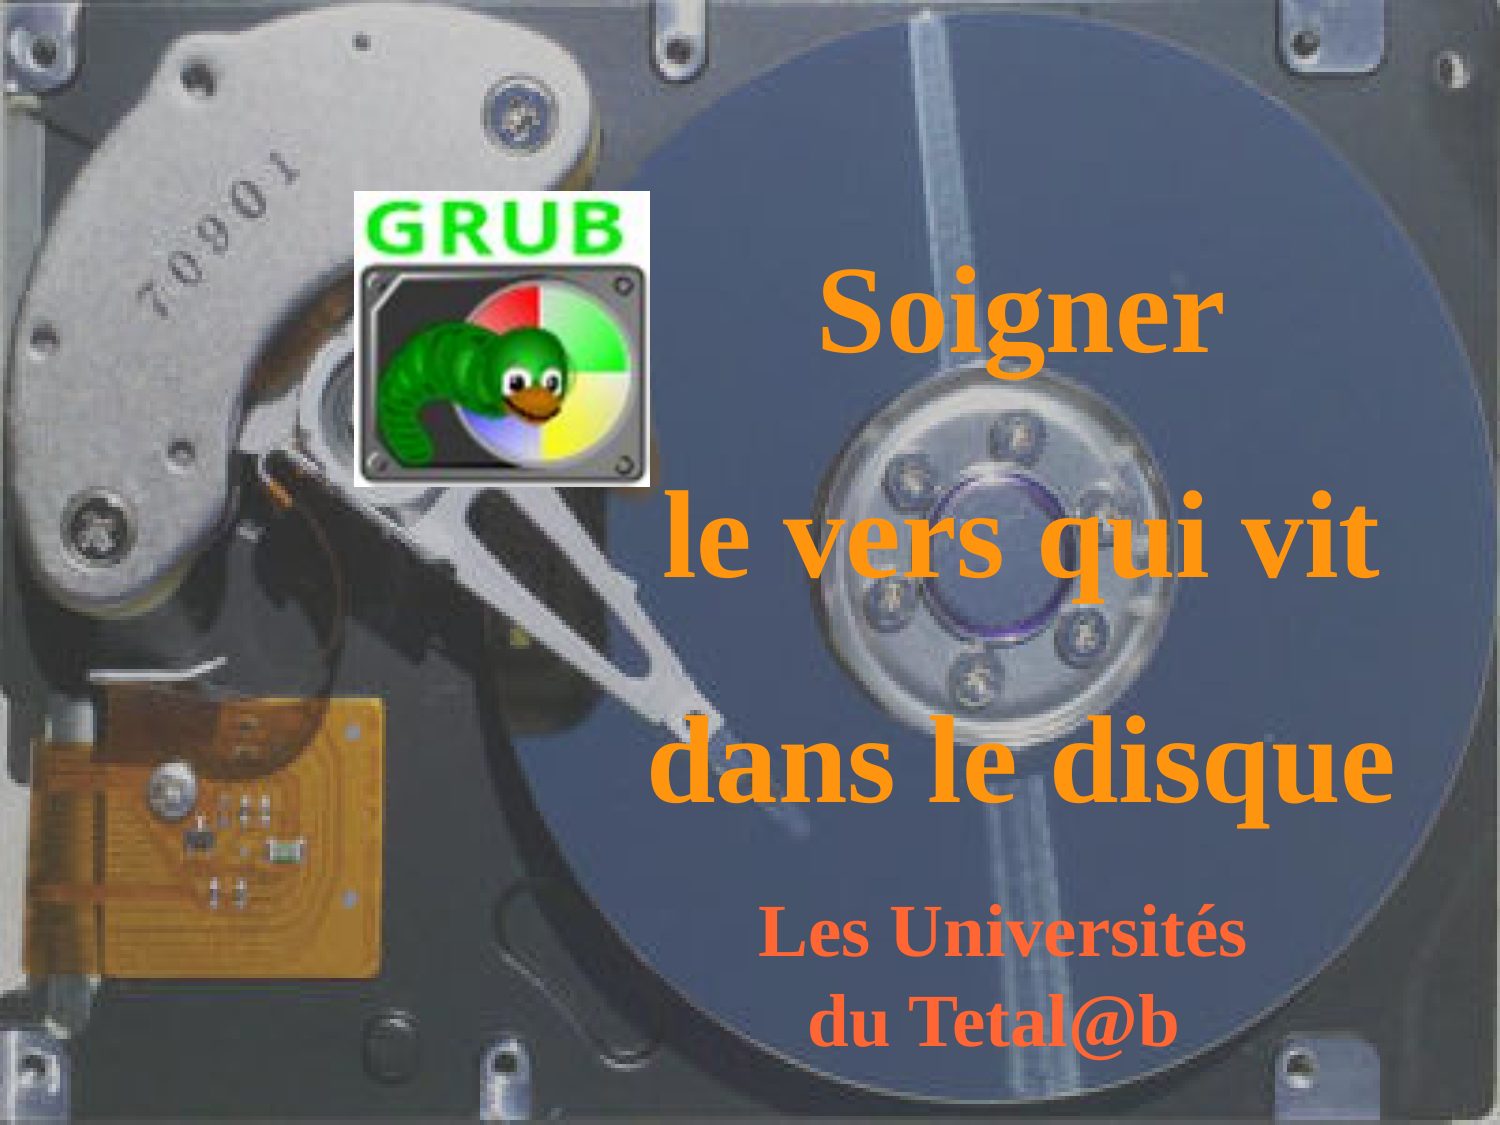

# Soigner le vers qui vit dans le disque
Les Universités
du Tetal@b